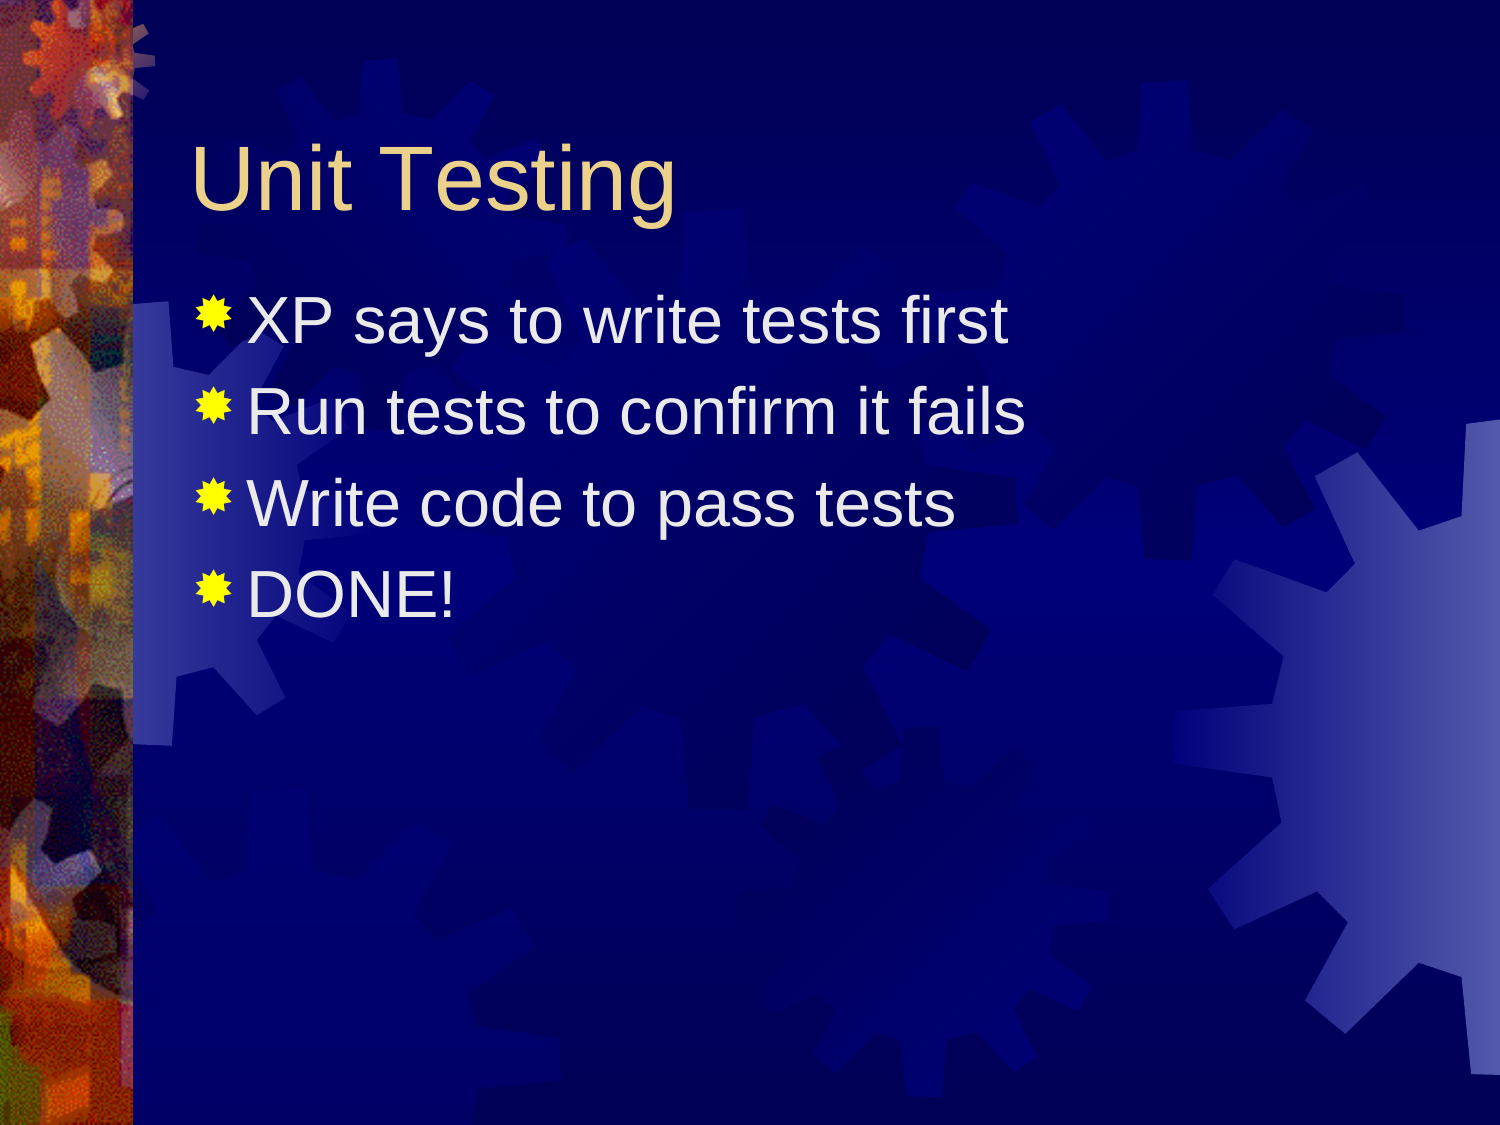

# Unit Testing
XP says to write tests first
Run tests to confirm it fails
Write code to pass tests
DONE!